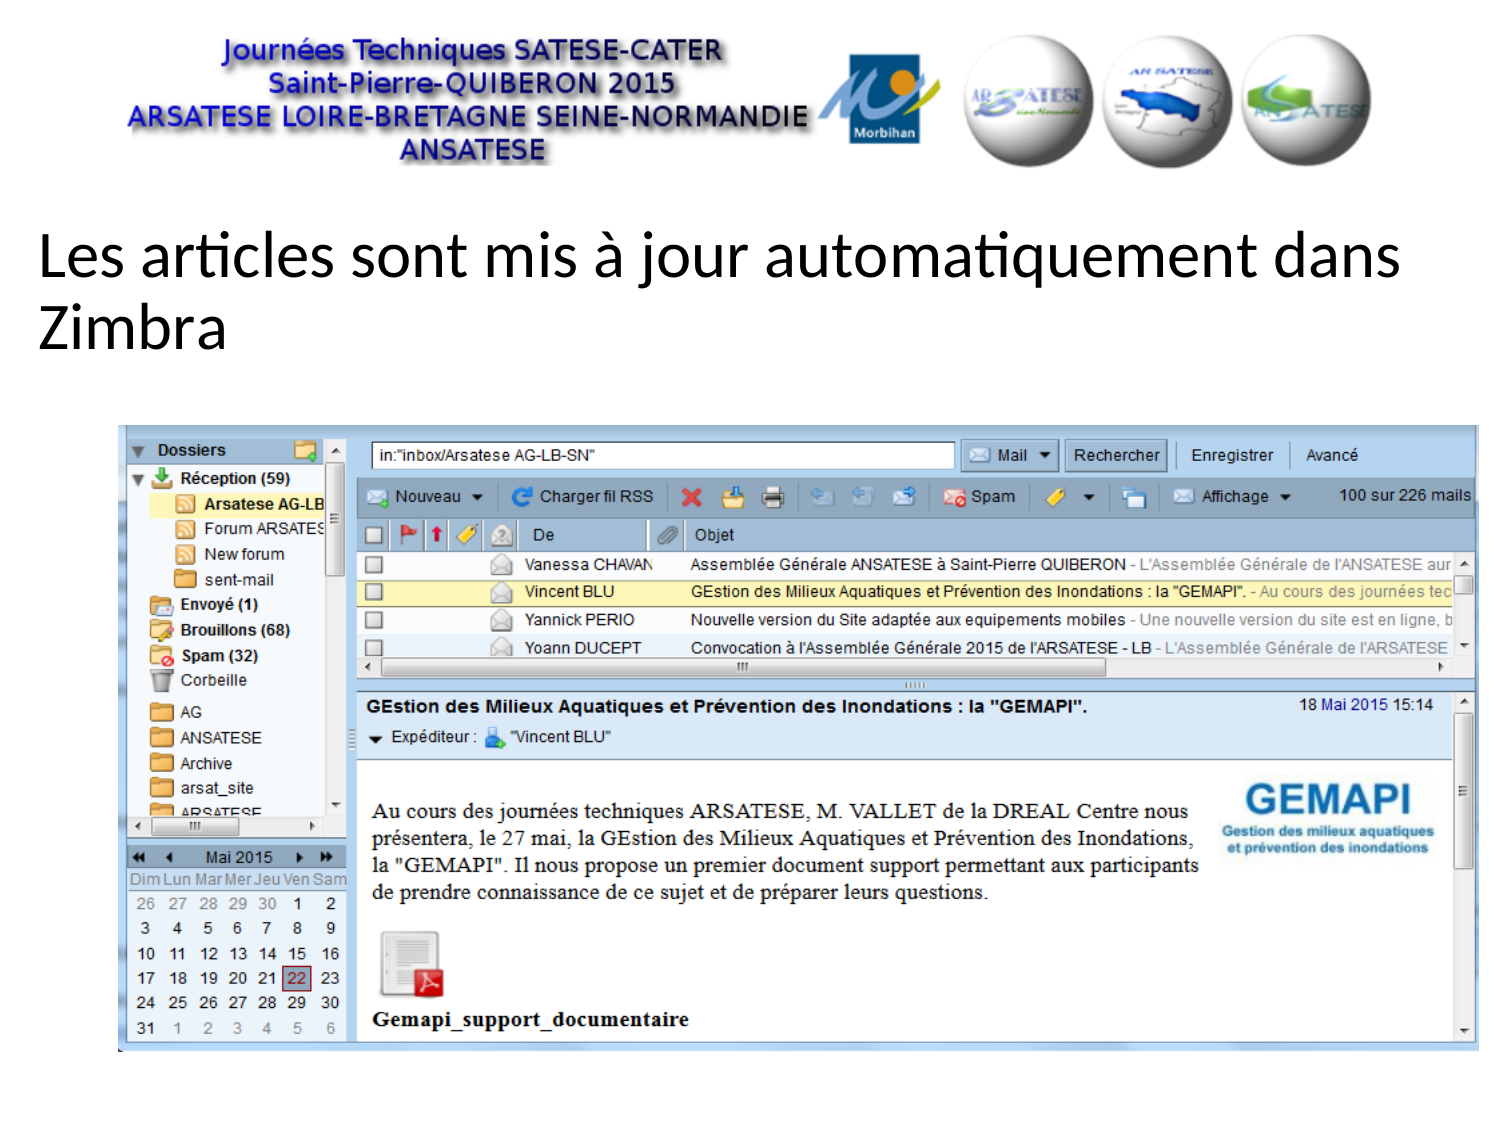

Les articles sont mis à jour automatiquement dans Zimbra